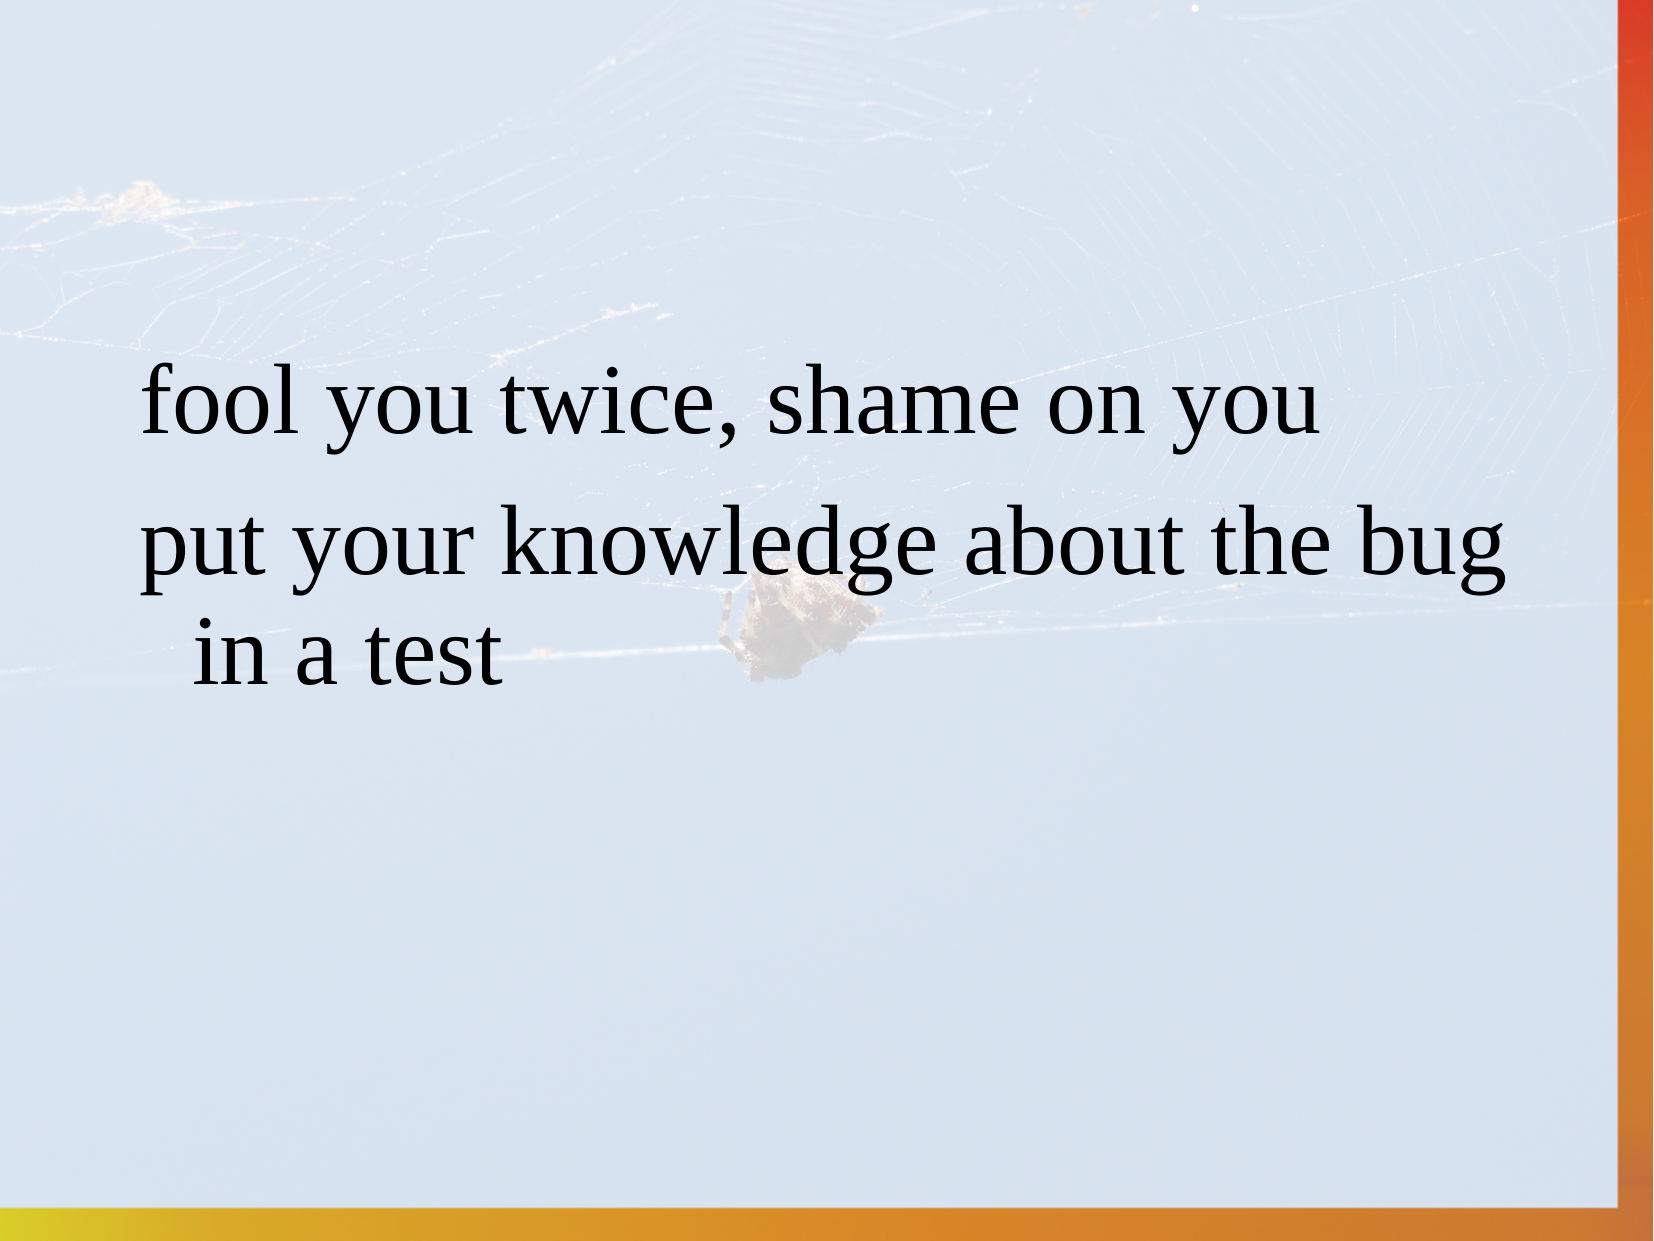

#
fool you twice, shame on you
put your knowledge about the bug in a test